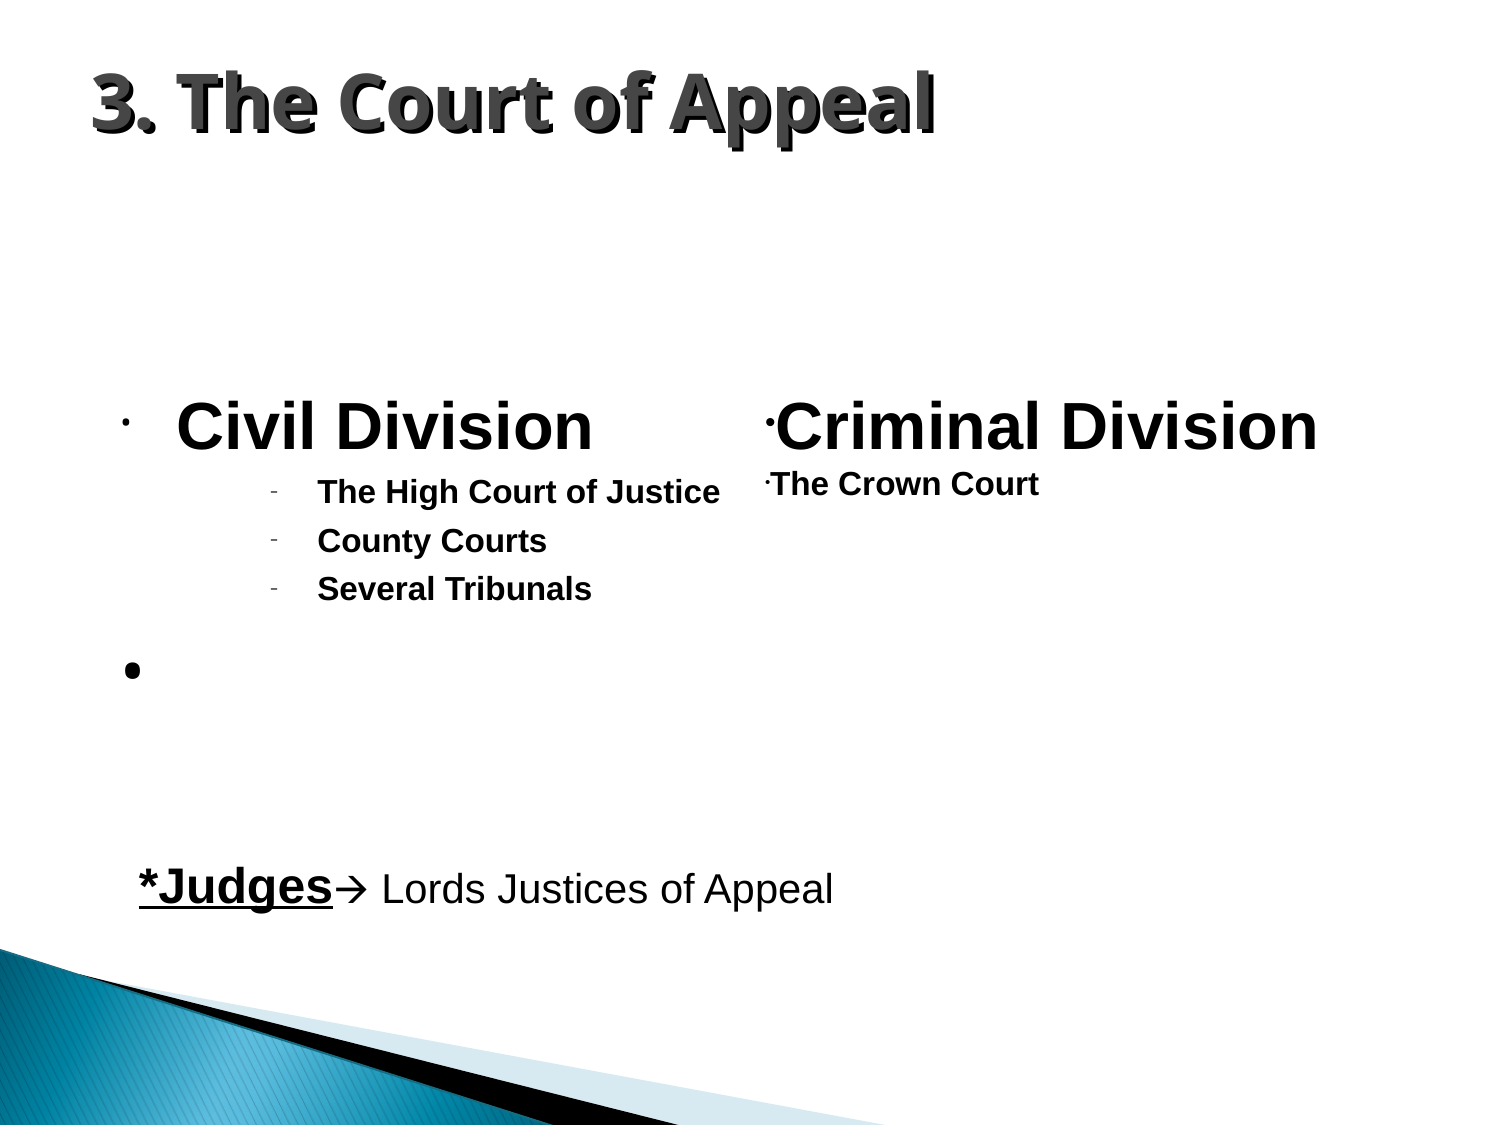

# 3. The Court of Appeal
Civil Division
The High Court of Justice
County Courts
Several Tribunals
Criminal Division
The Crown Court
*Judges Lords Justices of Appeal